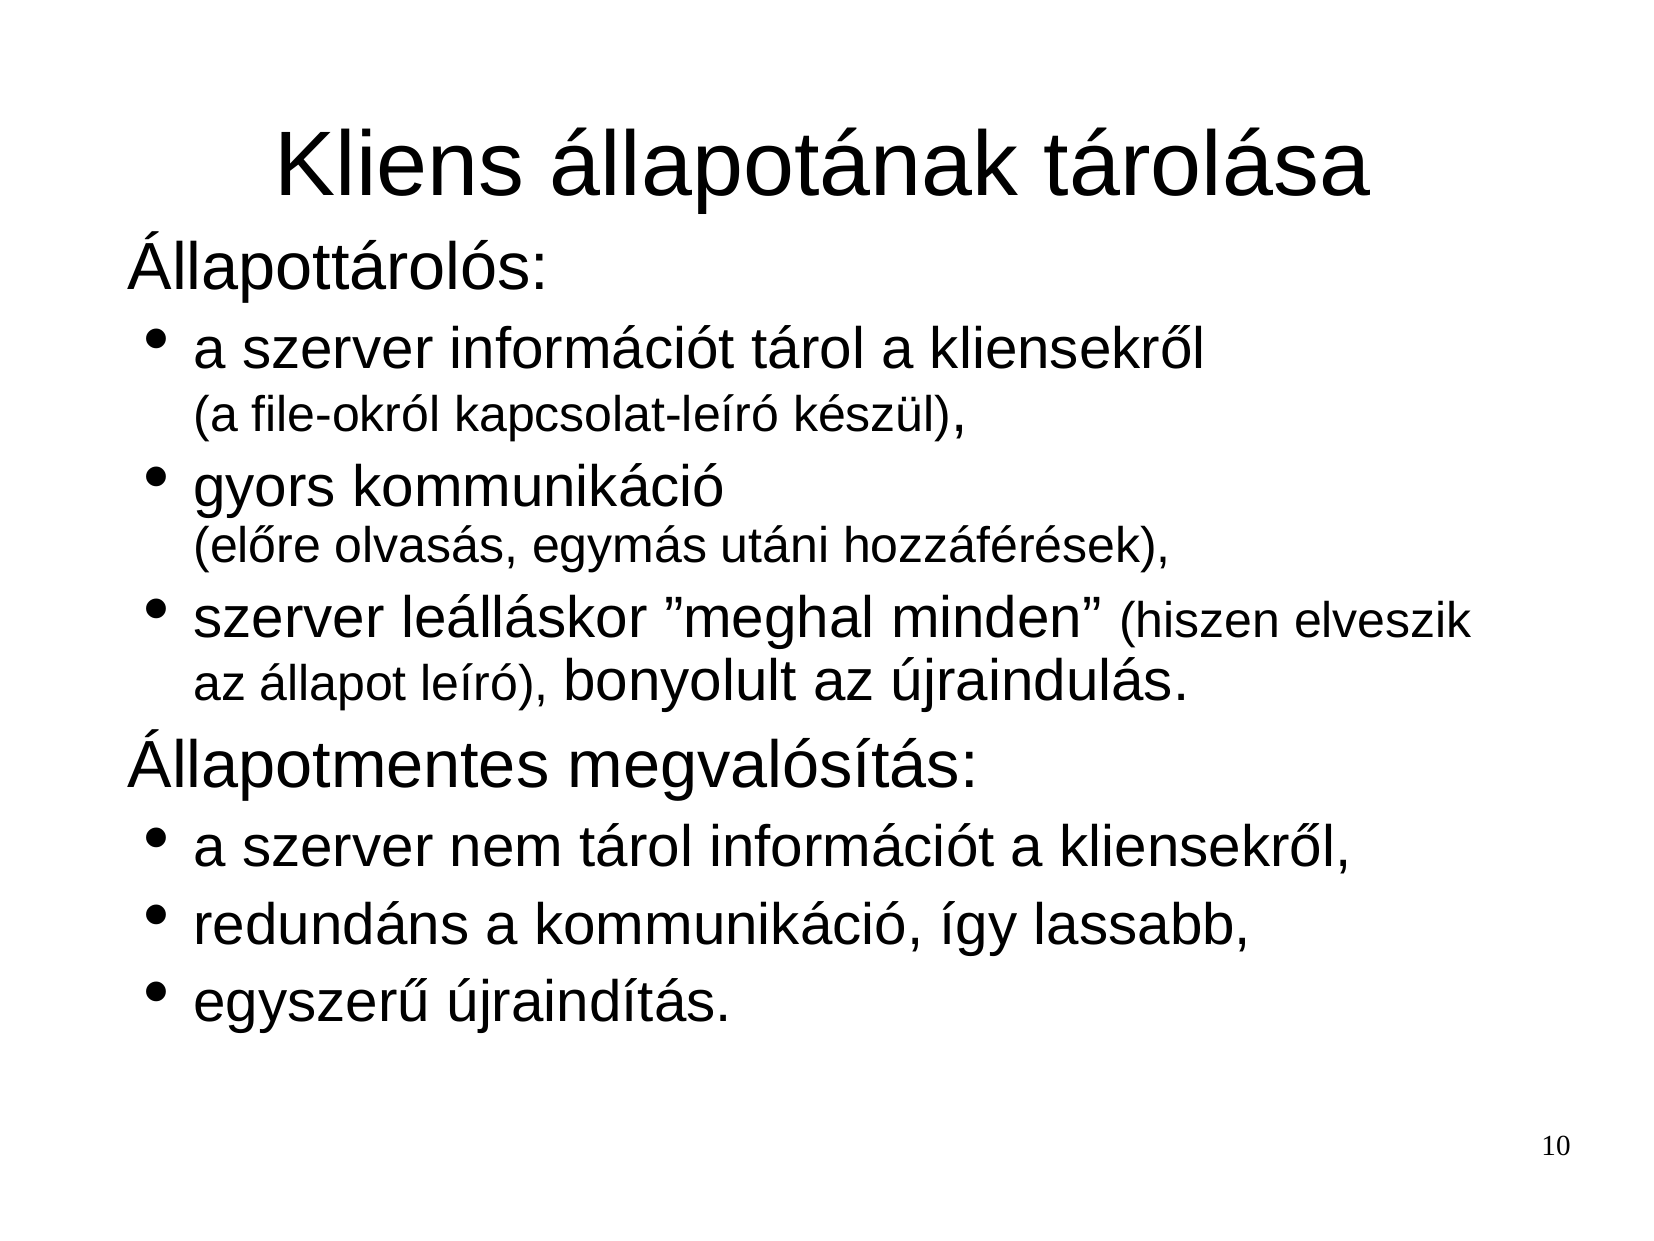

# Kliens állapotának tárolása
Állapottárolós:
a szerver információt tárol a kliensekről
(a file-okról kapcsolat-leíró készül),
gyors kommunikáció
(előre olvasás, egymás utáni hozzáférések),
szerver leálláskor ”meghal minden” (hiszen elveszik
az állapot leíró), bonyolult az újraindulás.
Állapotmentes megvalósítás:
a szerver nem tárol információt a kliensekről,
redundáns a kommunikáció, így lassabb,
egyszerű újraindítás.
10